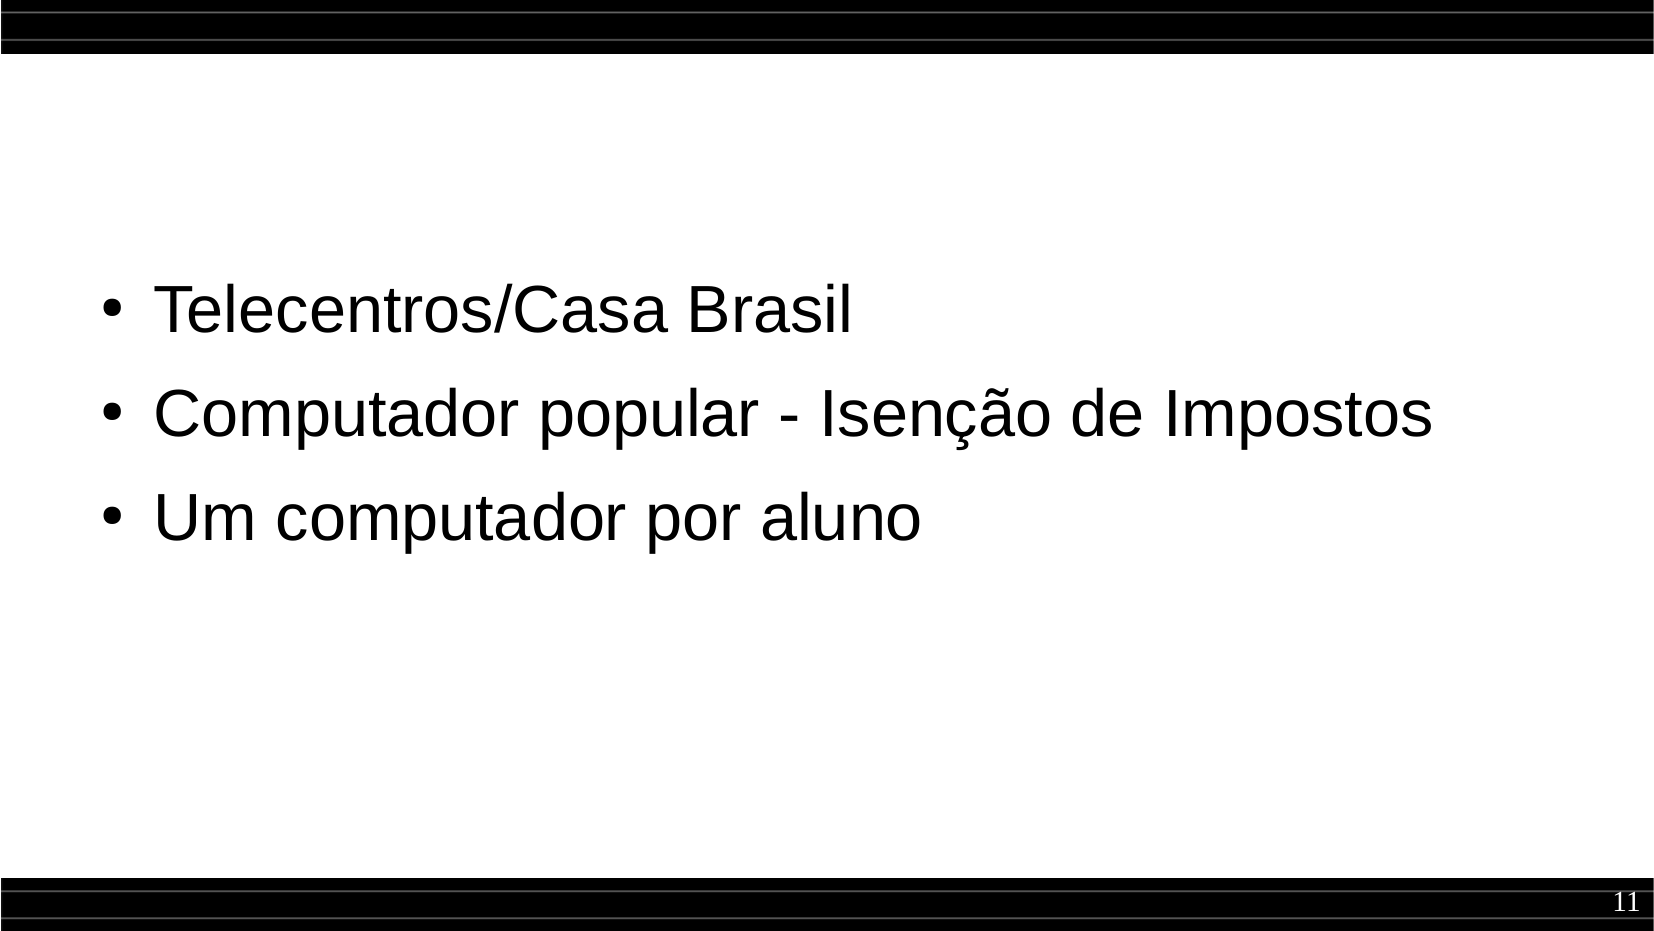

#
Telecentros/Casa Brasil
Computador popular - Isenção de Impostos
Um computador por aluno